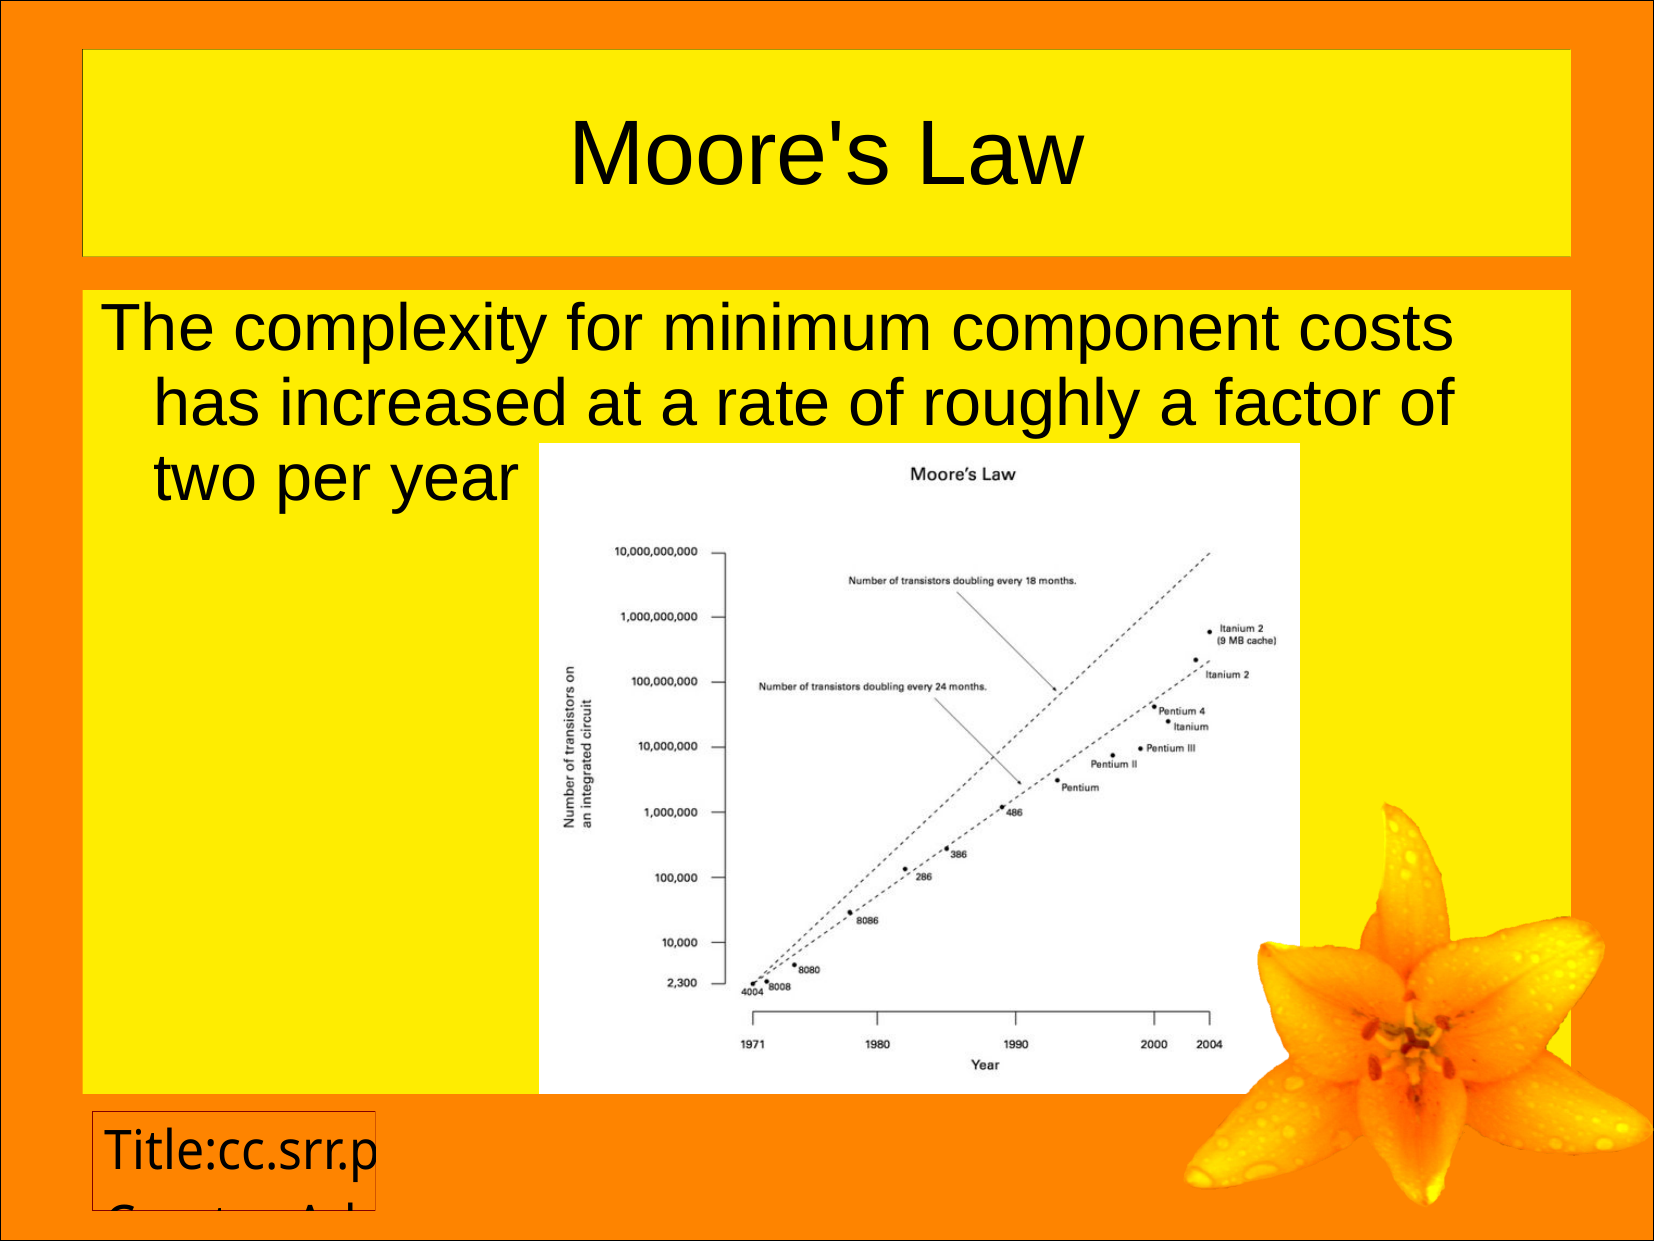

# Moore's Law
The complexity for minimum component costs has increased at a rate of roughly a factor of two per year